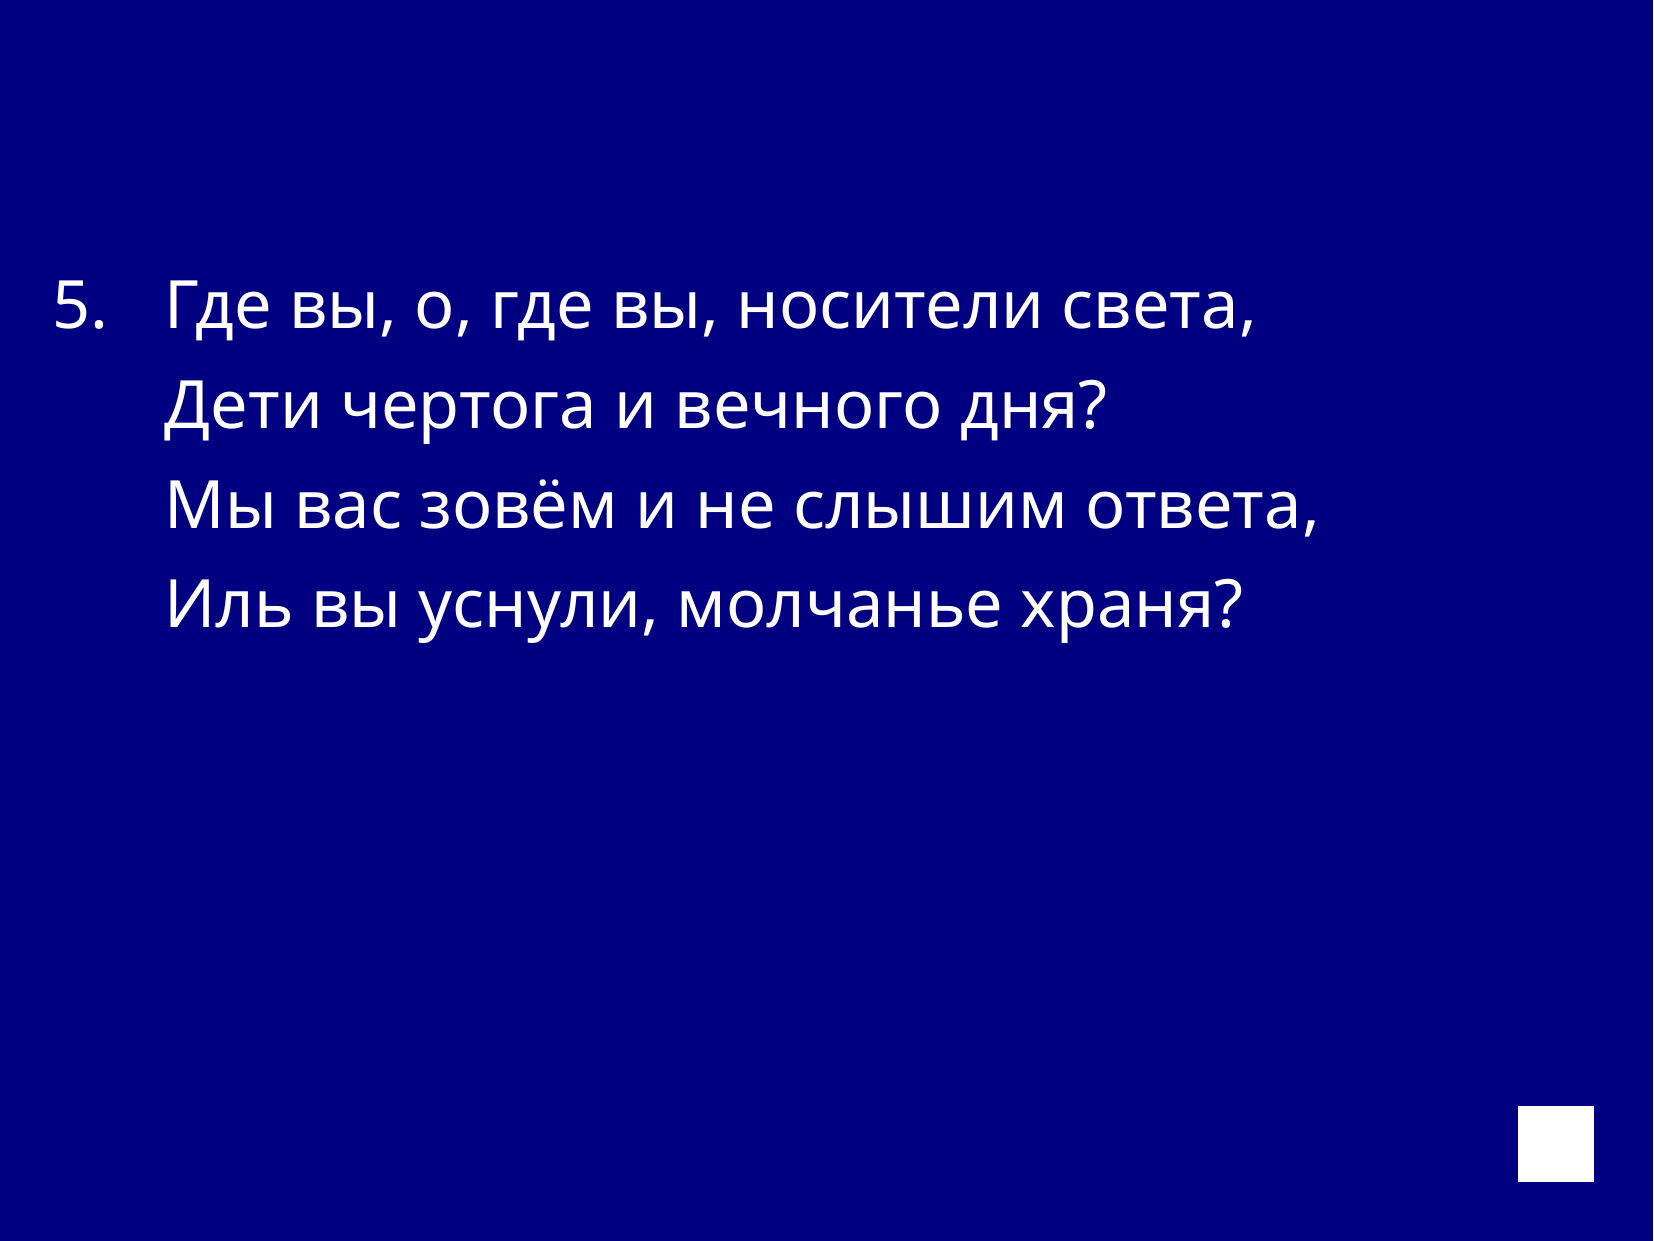

5.	Где вы, о, где вы, носители света,
	Дети чертога и вечного дня?
	Мы вас зовём и не слышим ответа,
	Иль вы уснули, молчанье храня?